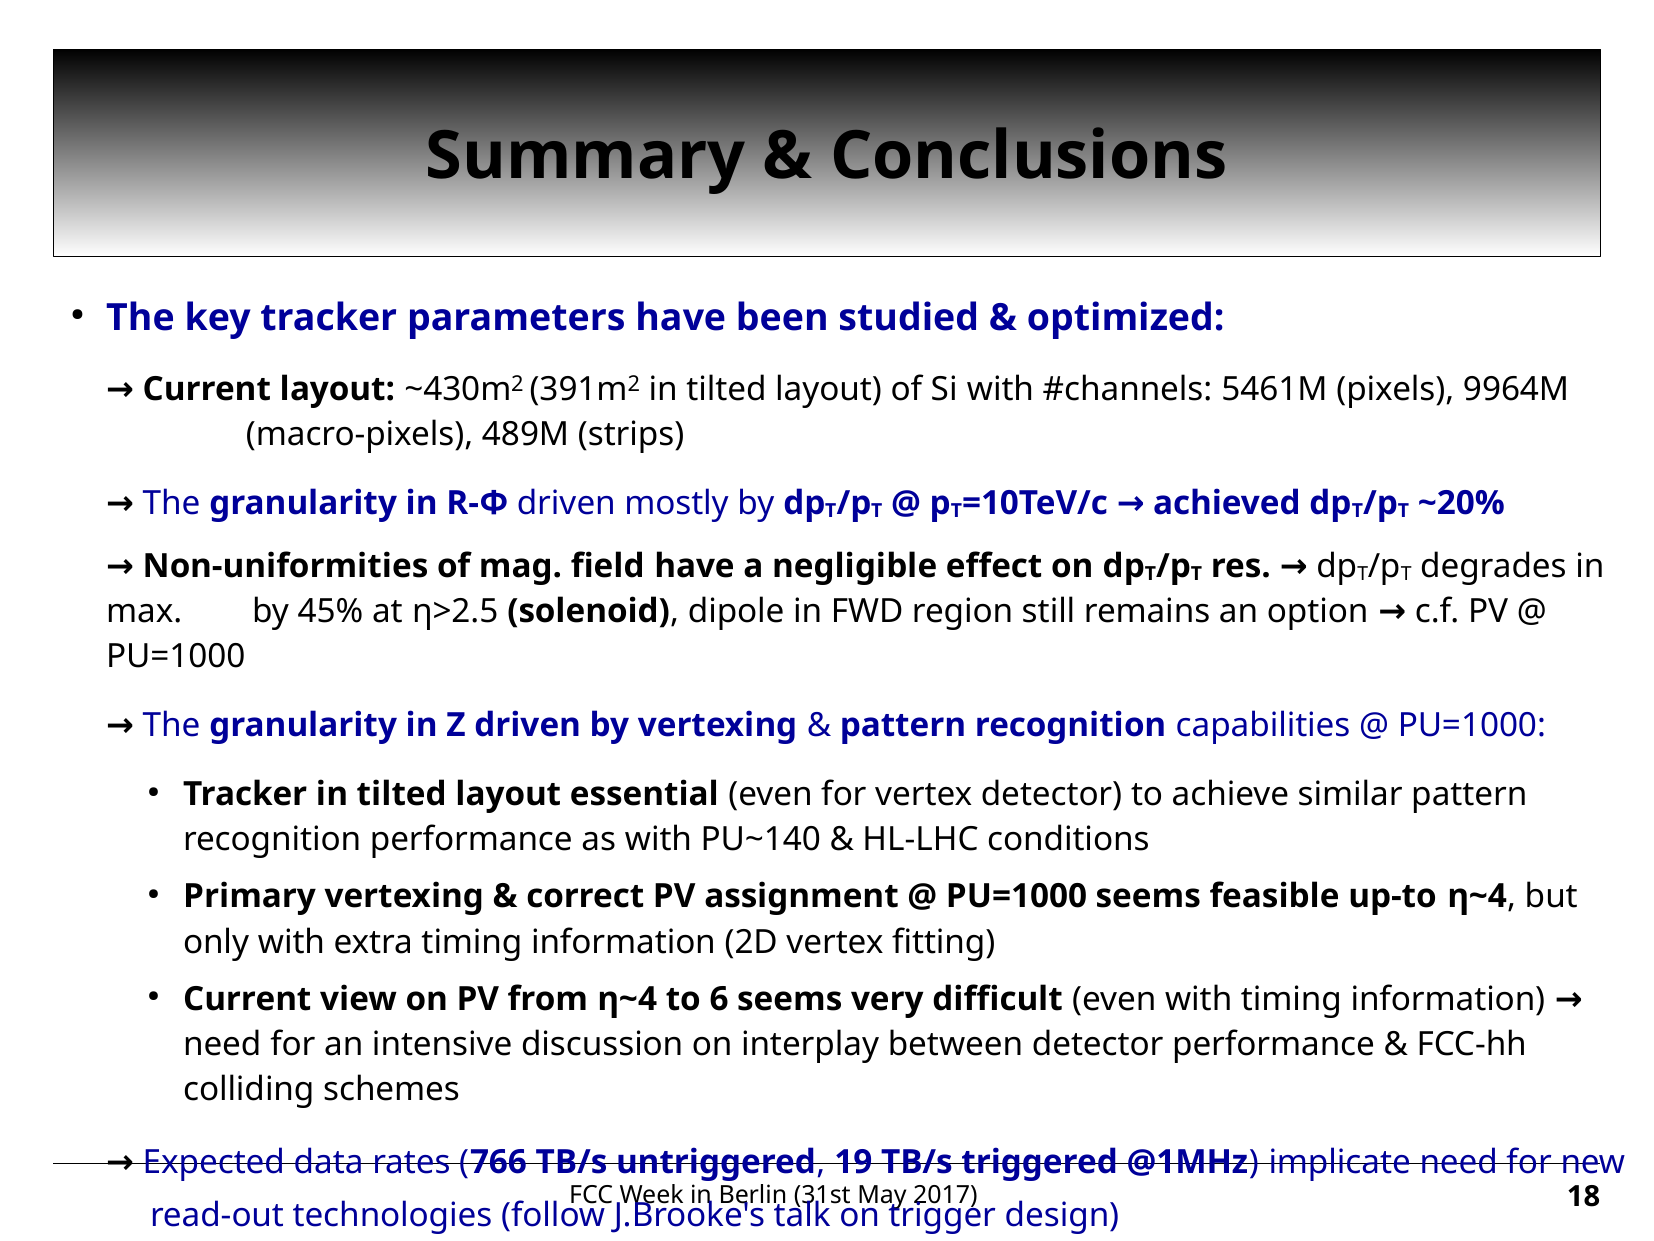

# Summary & Conclusions
The key tracker parameters have been studied & optimized:
→ Current layout: ~430m2 (391m2 in tilted layout) of Si with #channels: 5461M (pixels), 9964M (macro-pixels), 489M (strips)
→ The granularity in R-Φ driven mostly by dpT/pT @ pT=10TeV/c → achieved dpT/pT ~20%
→ Non-uniformities of mag. field have a negligible effect on dpT/pT res. → dpT/pT degrades in max. by 45% at η>2.5 (solenoid), dipole in FWD region still remains an option → c.f. PV @ PU=1000
→ The granularity in Z driven by vertexing & pattern recognition capabilities @ PU=1000:
Tracker in tilted layout essential (even for vertex detector) to achieve similar pattern recognition performance as with PU~140 & HL-LHC conditions
Primary vertexing & correct PV assignment @ PU=1000 seems feasible up-to η~4, but only with extra timing information (2D vertex fitting)
Current view on PV from η~4 to 6 seems very difficult (even with timing information) → need for an intensive discussion on interplay between detector performance & FCC-hh colliding schemes
→ Expected data rates (766 TB/s untriggered, 19 TB/s triggered @1MHz) implicate need for new
 read-out technologies (follow J.Brooke's talk on trigger design)
→ Expected 1MeV neq fluence ~5x1017cm-2 @ R=25mm (see M.I.Besana's talk) truly represents
 a new challenge for the tracker technologies and dedicated R&D
18
FCC Week in Berlin (31st May 2017)